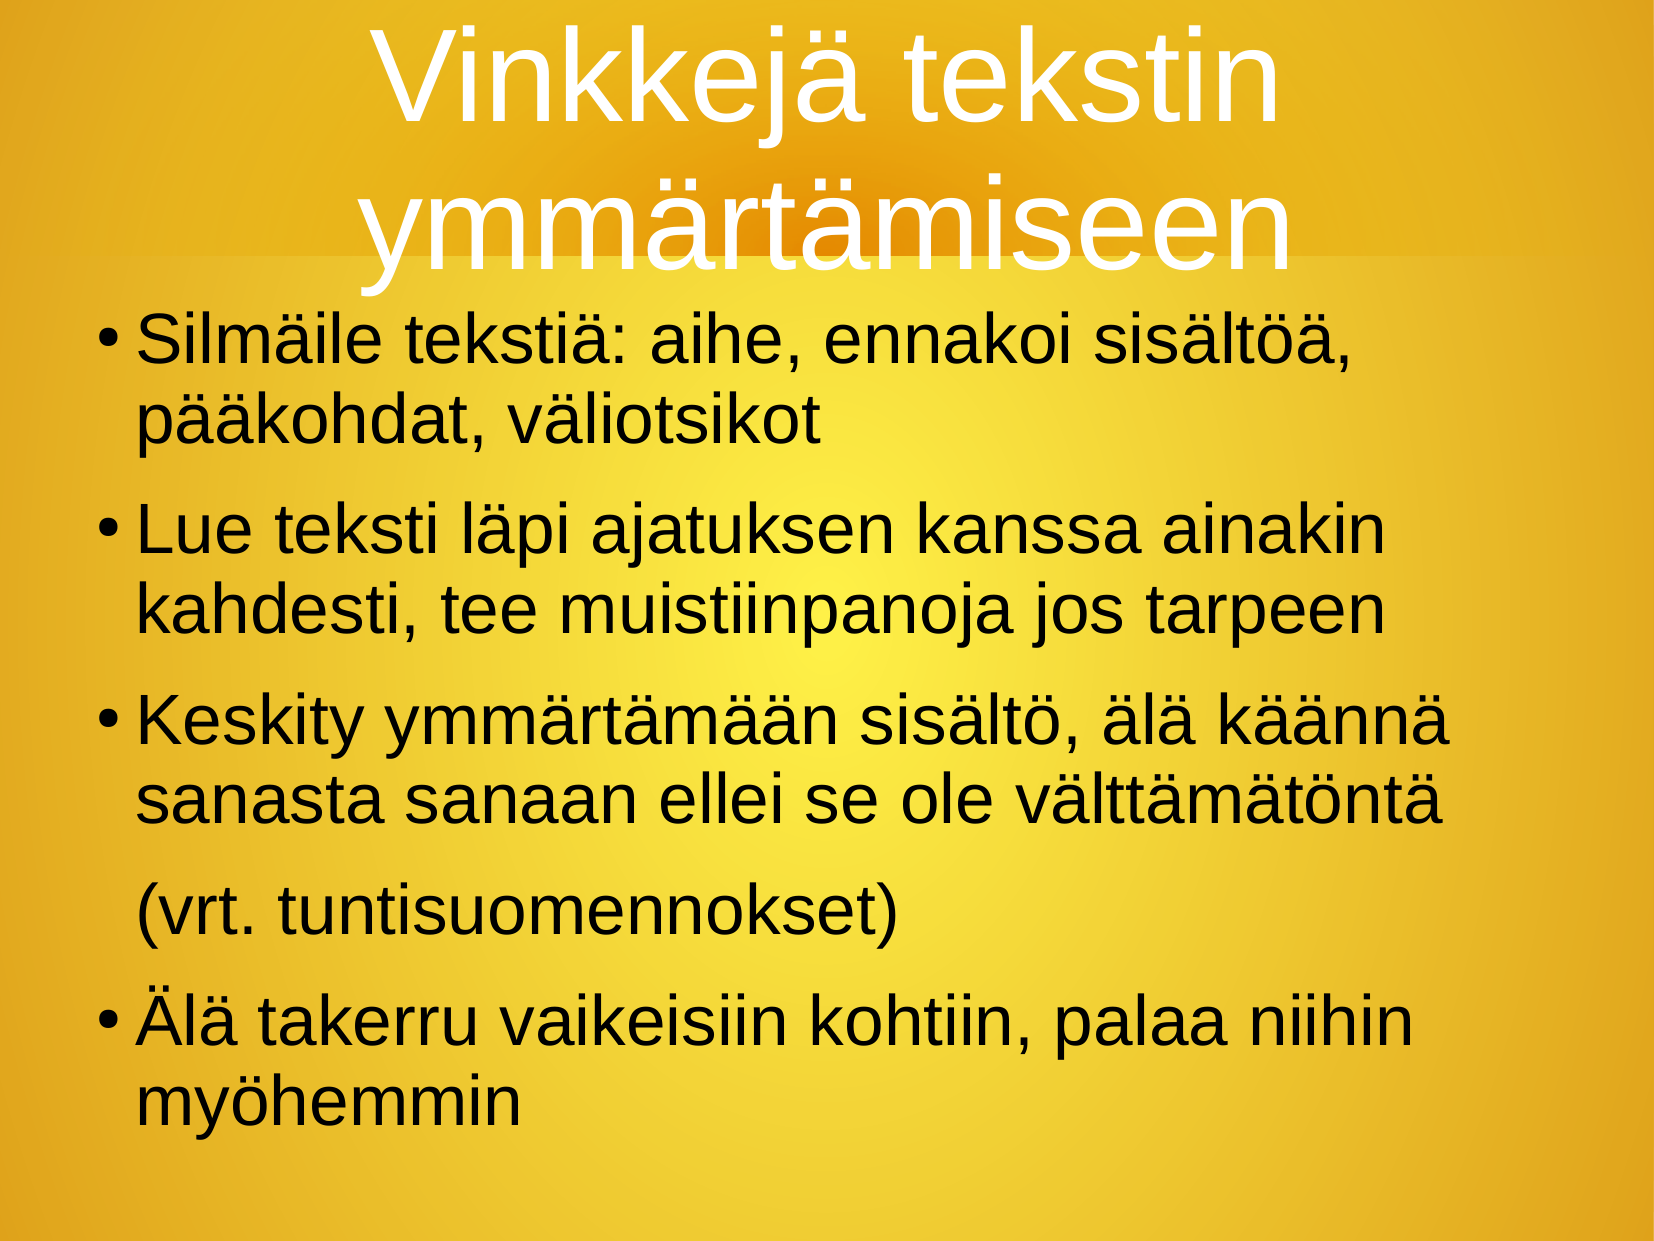

# Vinkkejä tekstin ymmärtämiseen
Silmäile tekstiä: aihe, ennakoi sisältöä, pääkohdat, väliotsikot
Lue teksti läpi ajatuksen kanssa ainakin kahdesti, tee muistiinpanoja jos tarpeen
Keskity ymmärtämään sisältö, älä käännä sanasta sanaan ellei se ole välttämätöntä
(vrt. tuntisuomennokset)
Älä takerru vaikeisiin kohtiin, palaa niihin myöhemmin